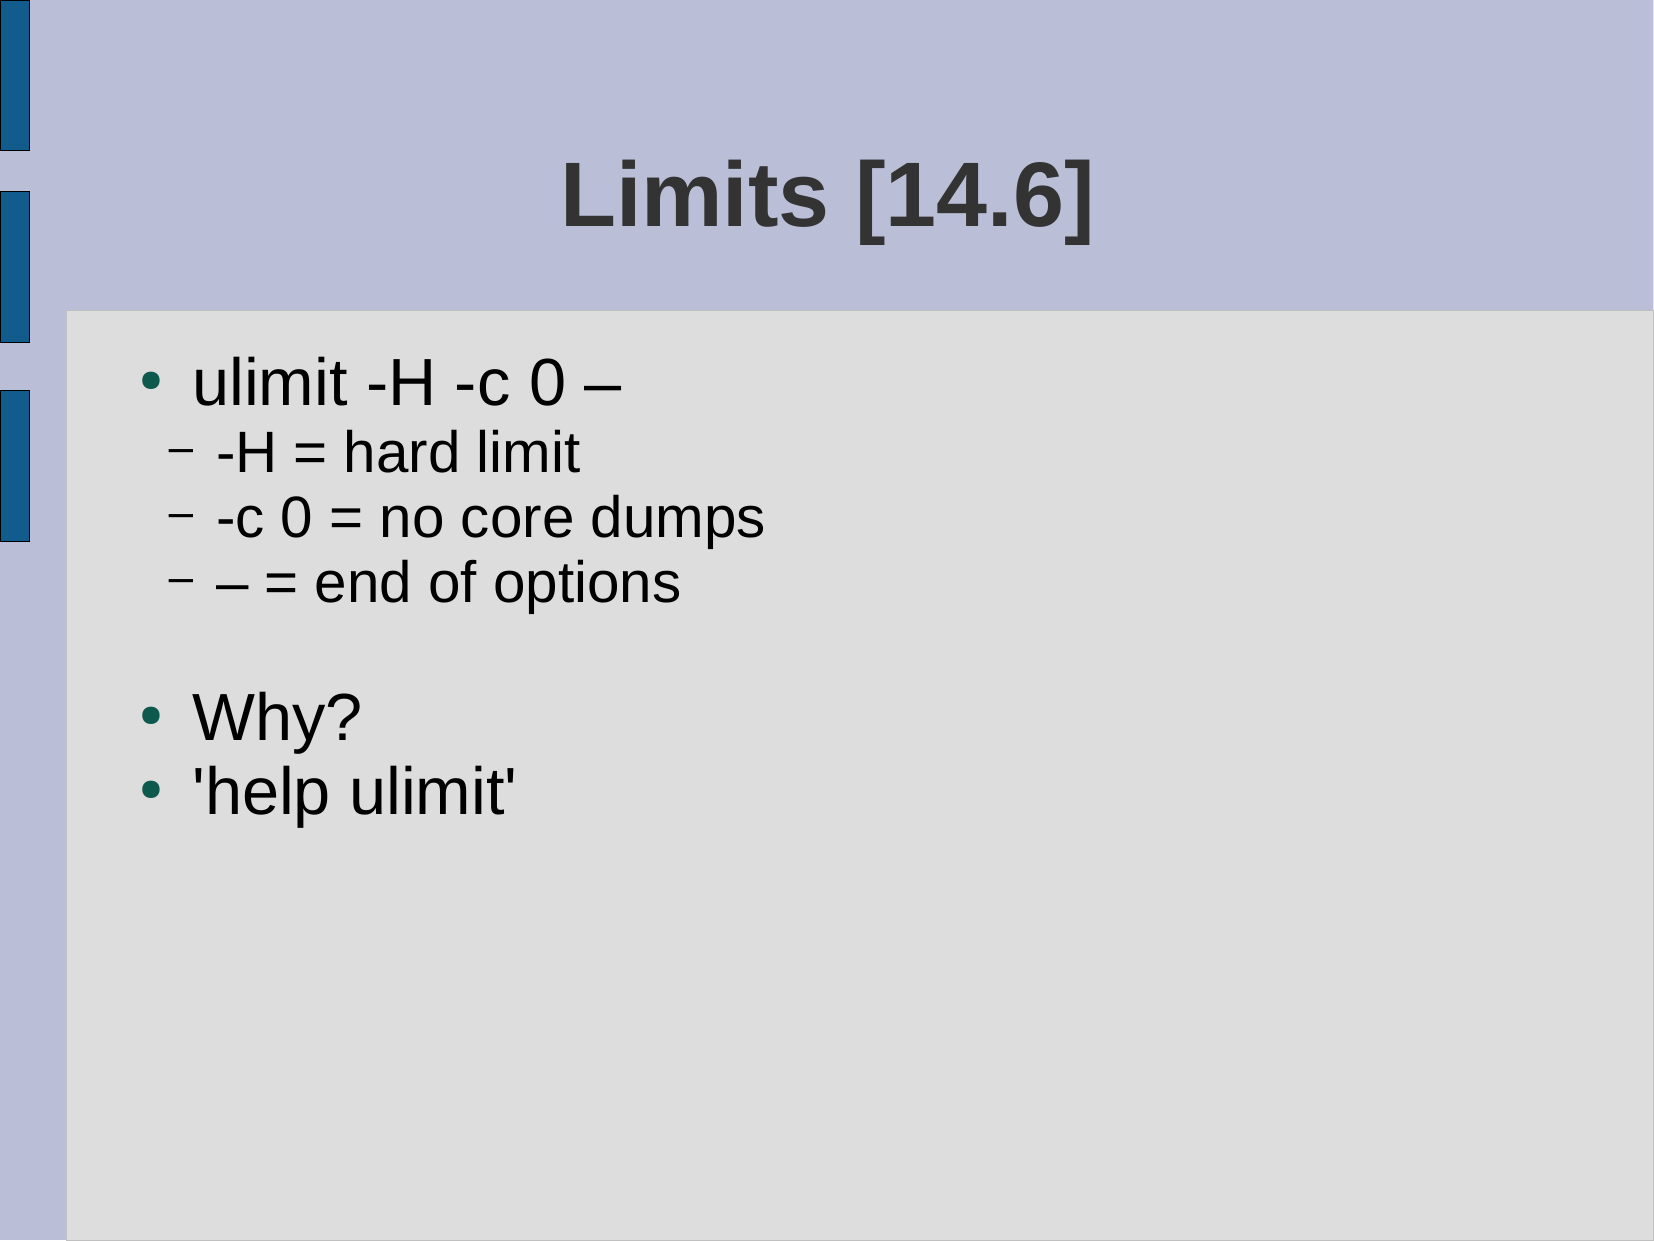

# Limits [14.6]
ulimit -H -c 0 –
-H = hard limit
-c 0 = no core dumps
– = end of options
Why?
'help ulimit'